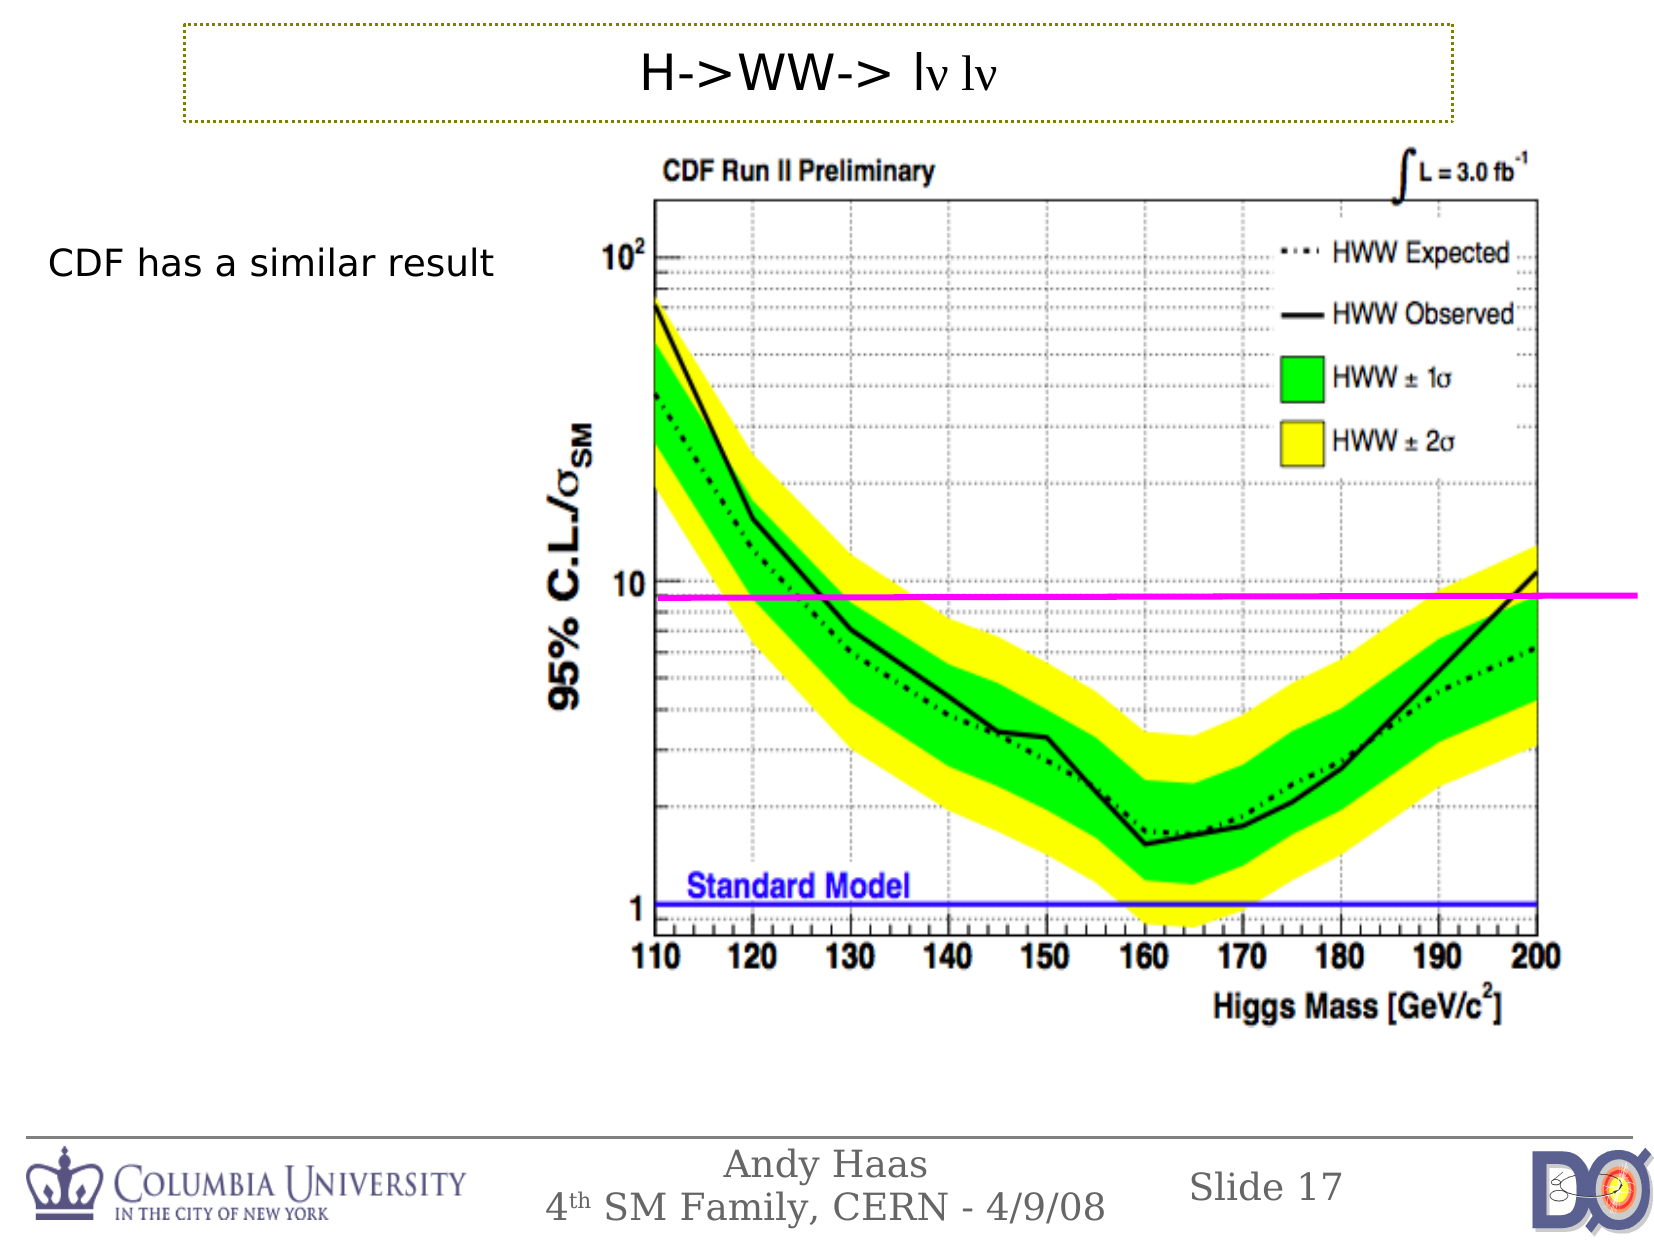

# H->WW-> lν lν
CDF has a similar result